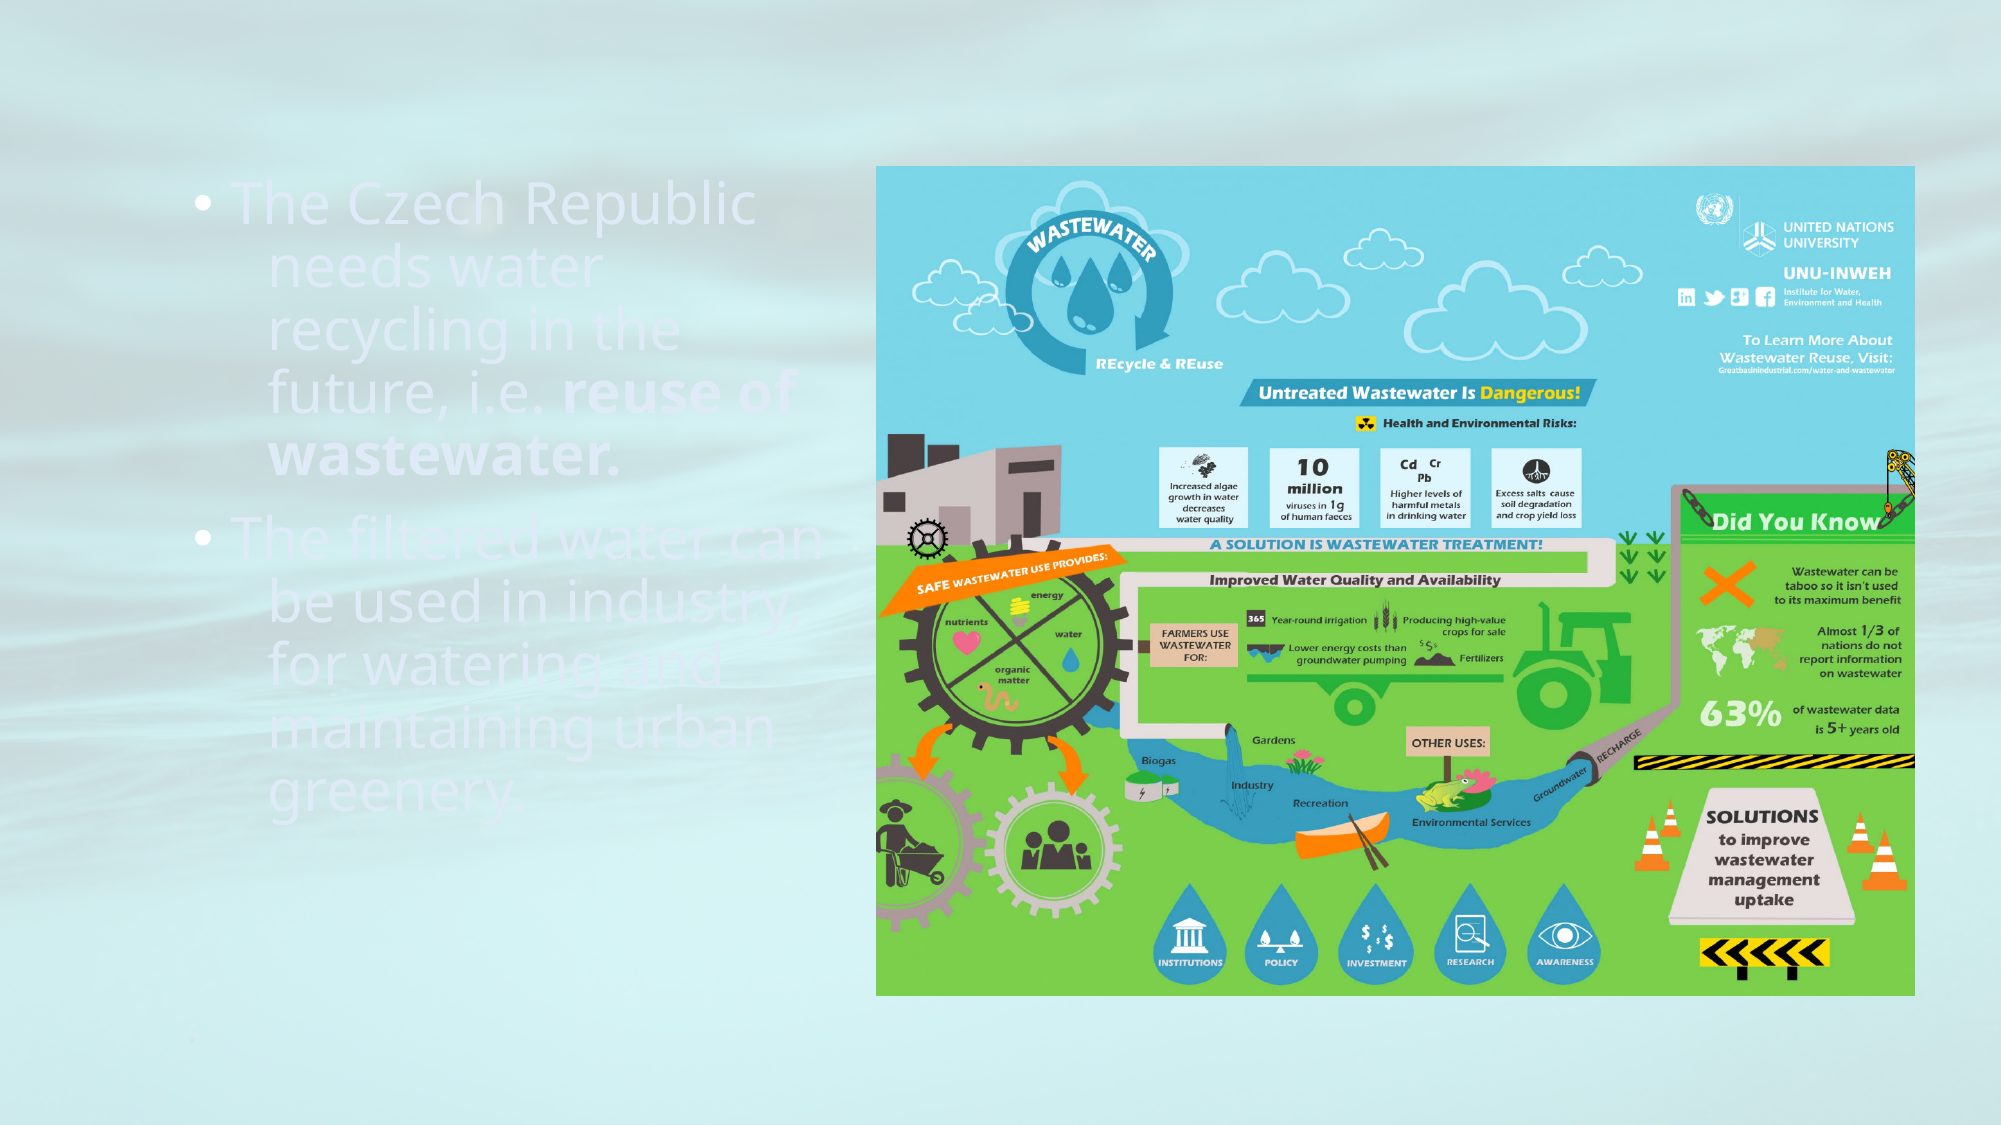

# The Czech Republic needs water recycling in the future, i.e. reuse of wastewater.
The filtered water can be used in industry, for watering and maintaining urban greenery.